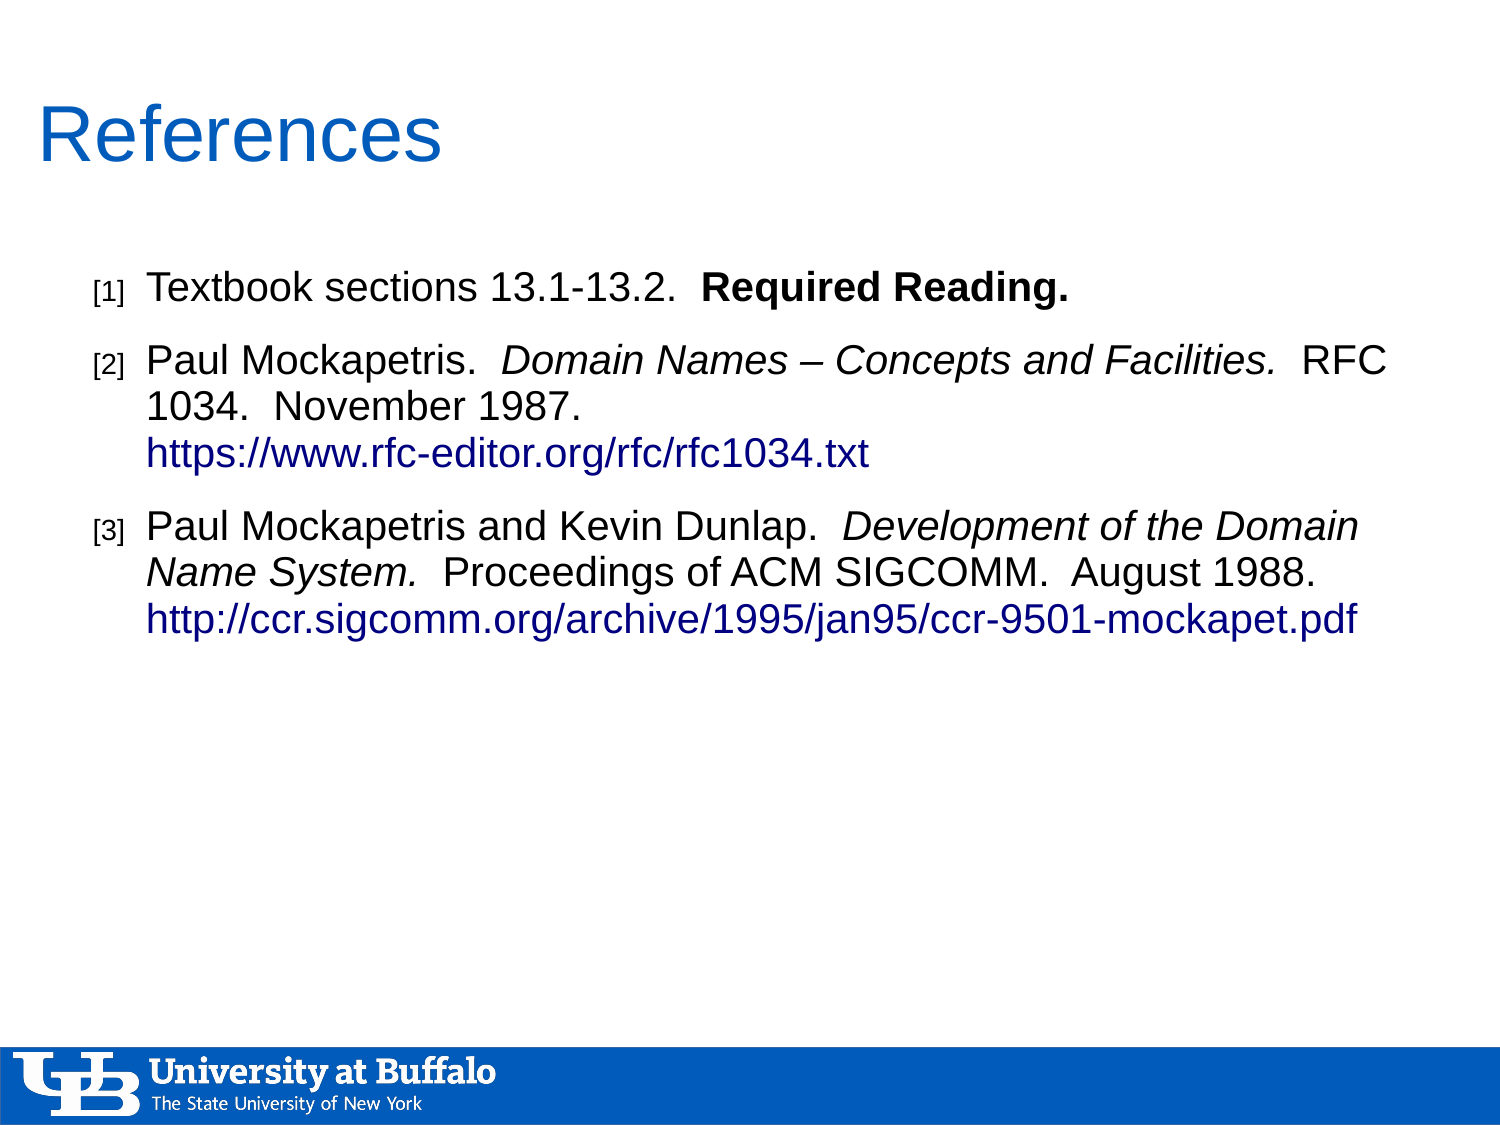

# References
Textbook sections 13.1-13.2. Required Reading.
Paul Mockapetris. Domain Names – Concepts and Facilities. RFC 1034. November 1987.
https://www.rfc-editor.org/rfc/rfc1034.txt
Paul Mockapetris and Kevin Dunlap. Development of the Domain Name System. Proceedings of ACM SIGCOMM. August 1988.
http://ccr.sigcomm.org/archive/1995/jan95/ccr-9501-mockapet.pdf